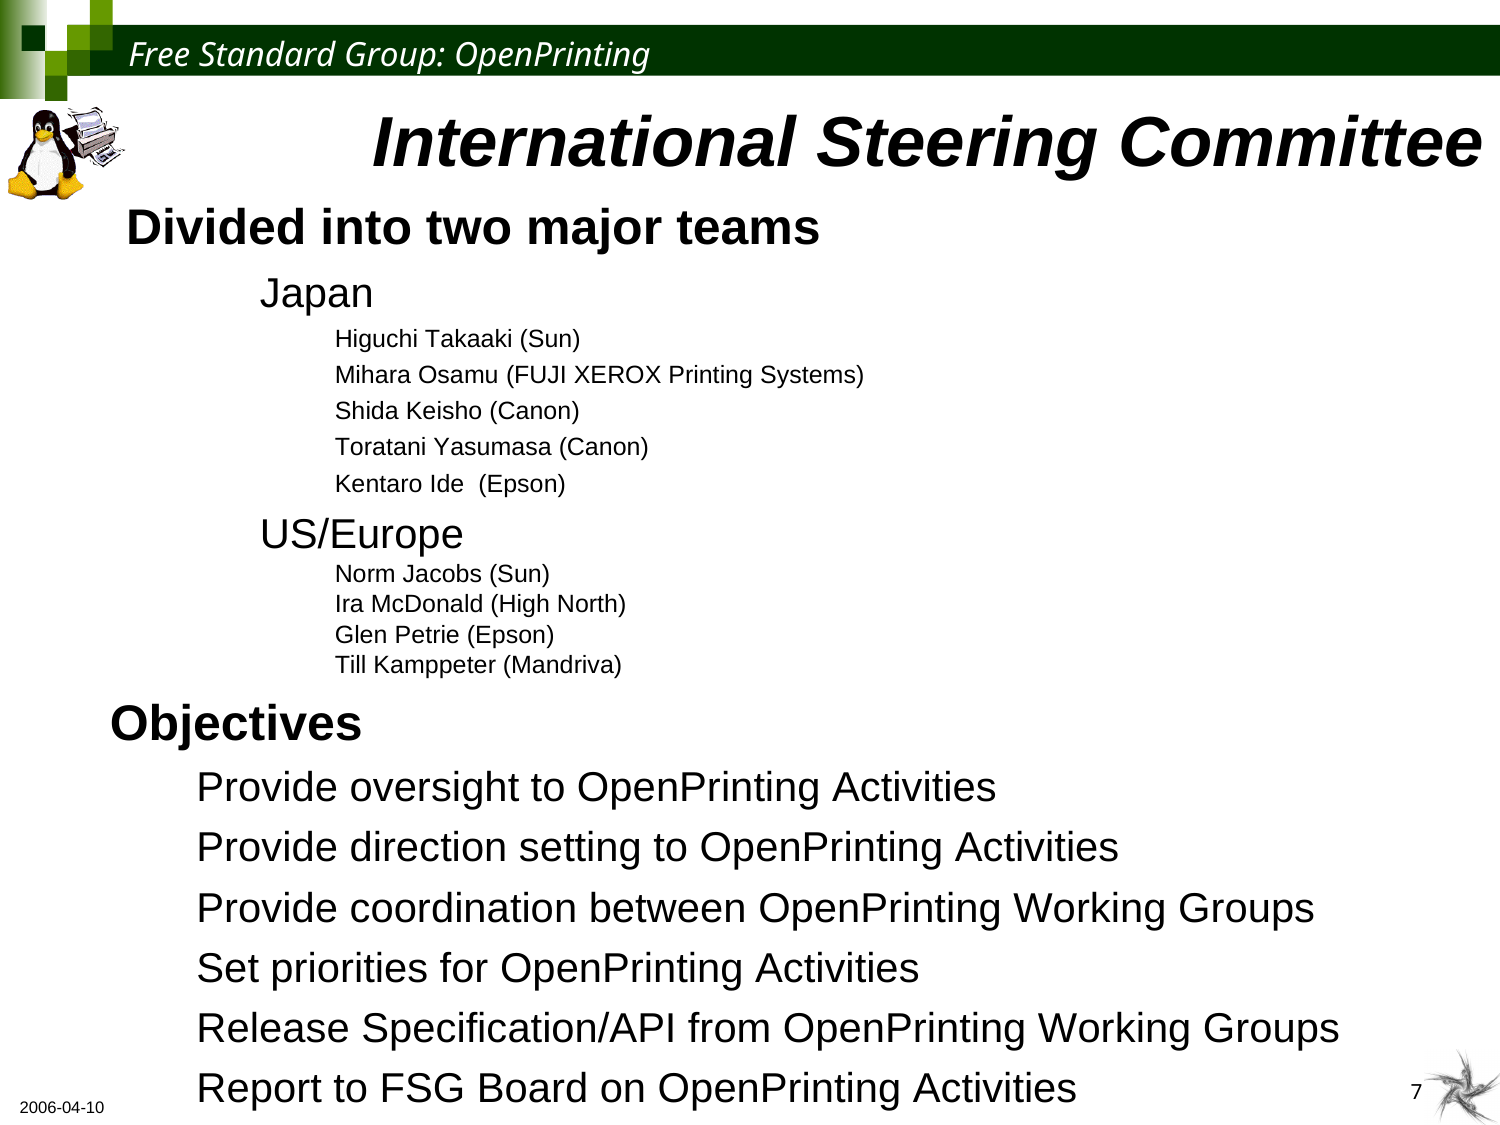

International Steering Committee
# Divided into two major teams
Japan
Higuchi Takaaki (Sun)
Mihara Osamu (FUJI XEROX Printing Systems)
Shida Keisho (Canon)
Toratani Yasumasa (Canon)
Kentaro Ide (Epson)
US/Europe
Norm Jacobs (Sun)
Ira McDonald (High North)
Glen Petrie (Epson)
Till Kamppeter (Mandriva)
Objectives
 Provide oversight to OpenPrinting Activities
 Provide direction setting to OpenPrinting Activities
 Provide coordination between OpenPrinting Working Groups
 Set priorities for OpenPrinting Activities
 Release Specification/API from OpenPrinting Working Groups
 Report to FSG Board on OpenPrinting Activities